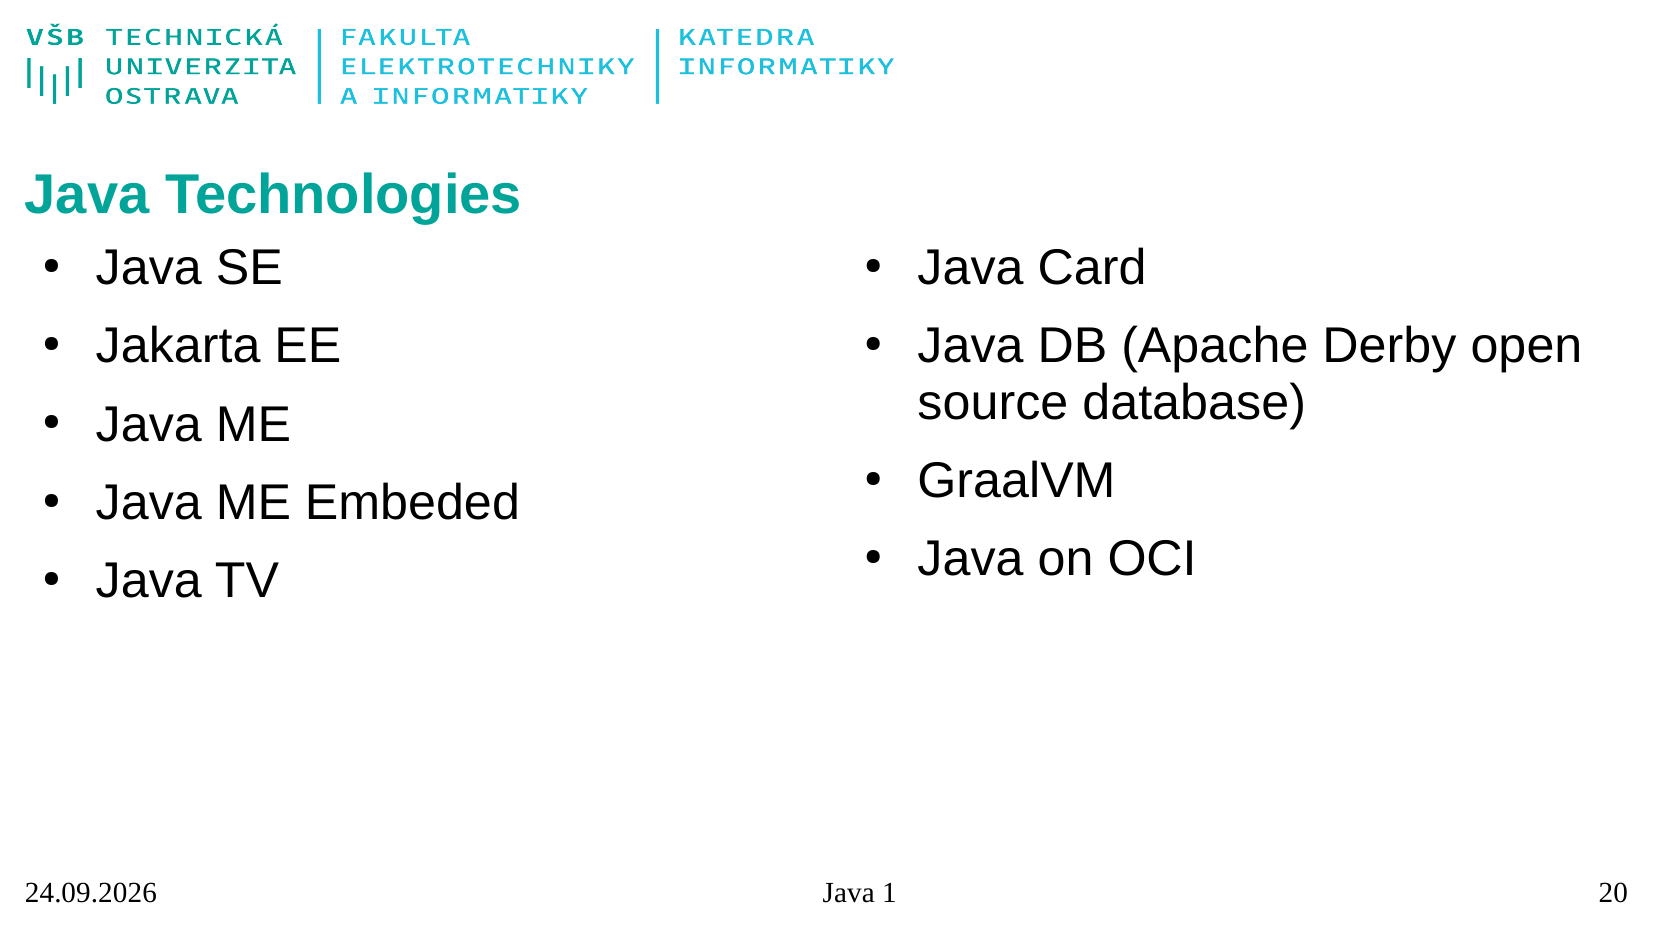

# Java Technologies
Java SE
Jakarta EE
Java ME
Java ME Embeded
Java TV
Java Card
Java DB (Apache Derby open source database)
GraalVM
Java on OCI
Java 1
20